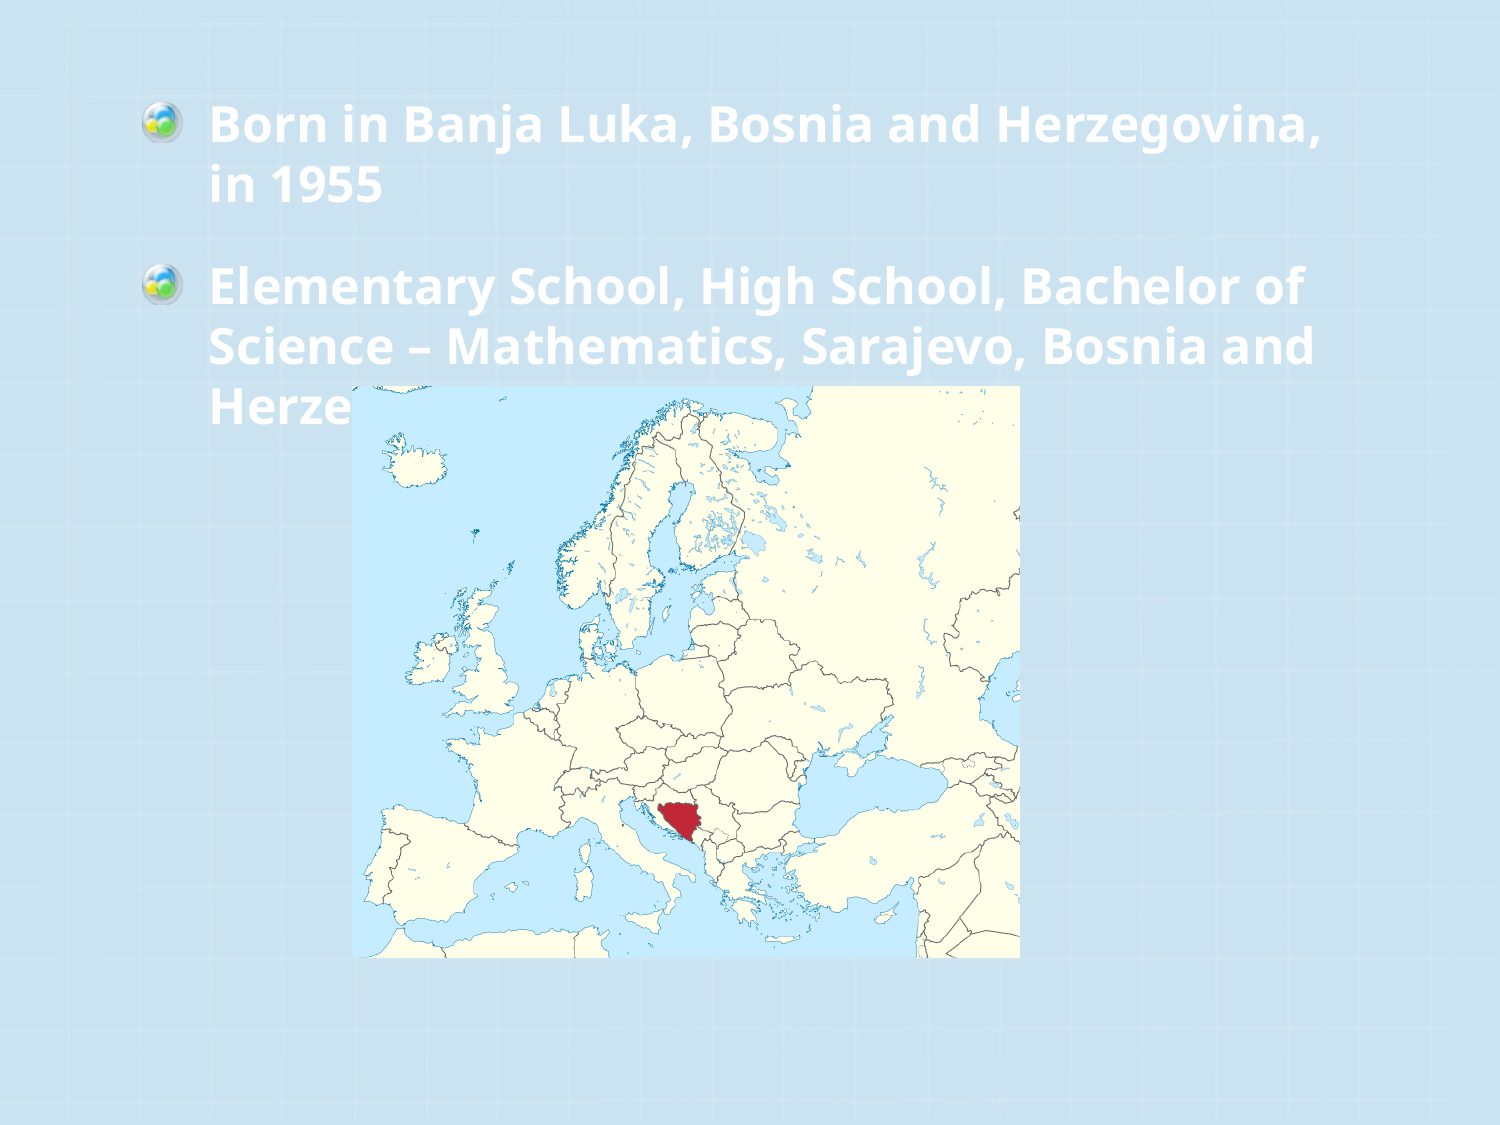

# Born in Banja Luka, Bosnia and Herzegovina, in 1955
Elementary School, High School, Bachelor of Science – Mathematics, Sarajevo, Bosnia and Herzegovina